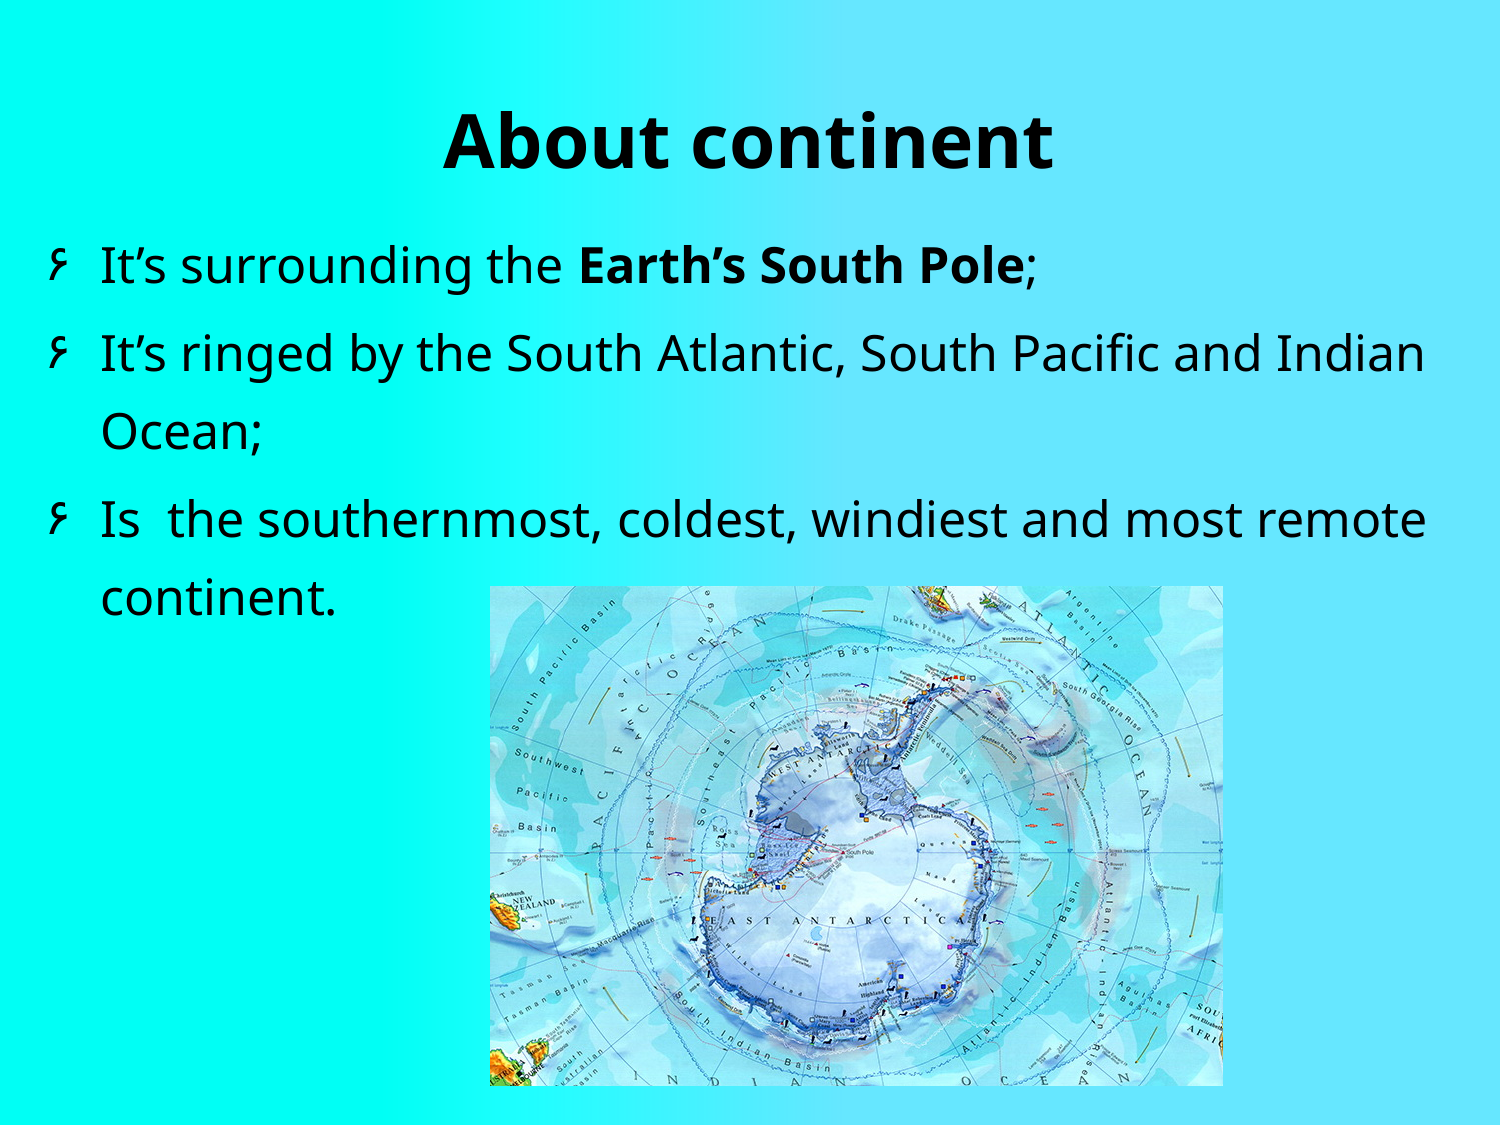

# About continent
It’s surrounding the Earth’s South Pole;
It’s ringed by the South Atlantic, South Pacific and Indian Ocean;
Is the southernmost, coldest, windiest and most remote continent.